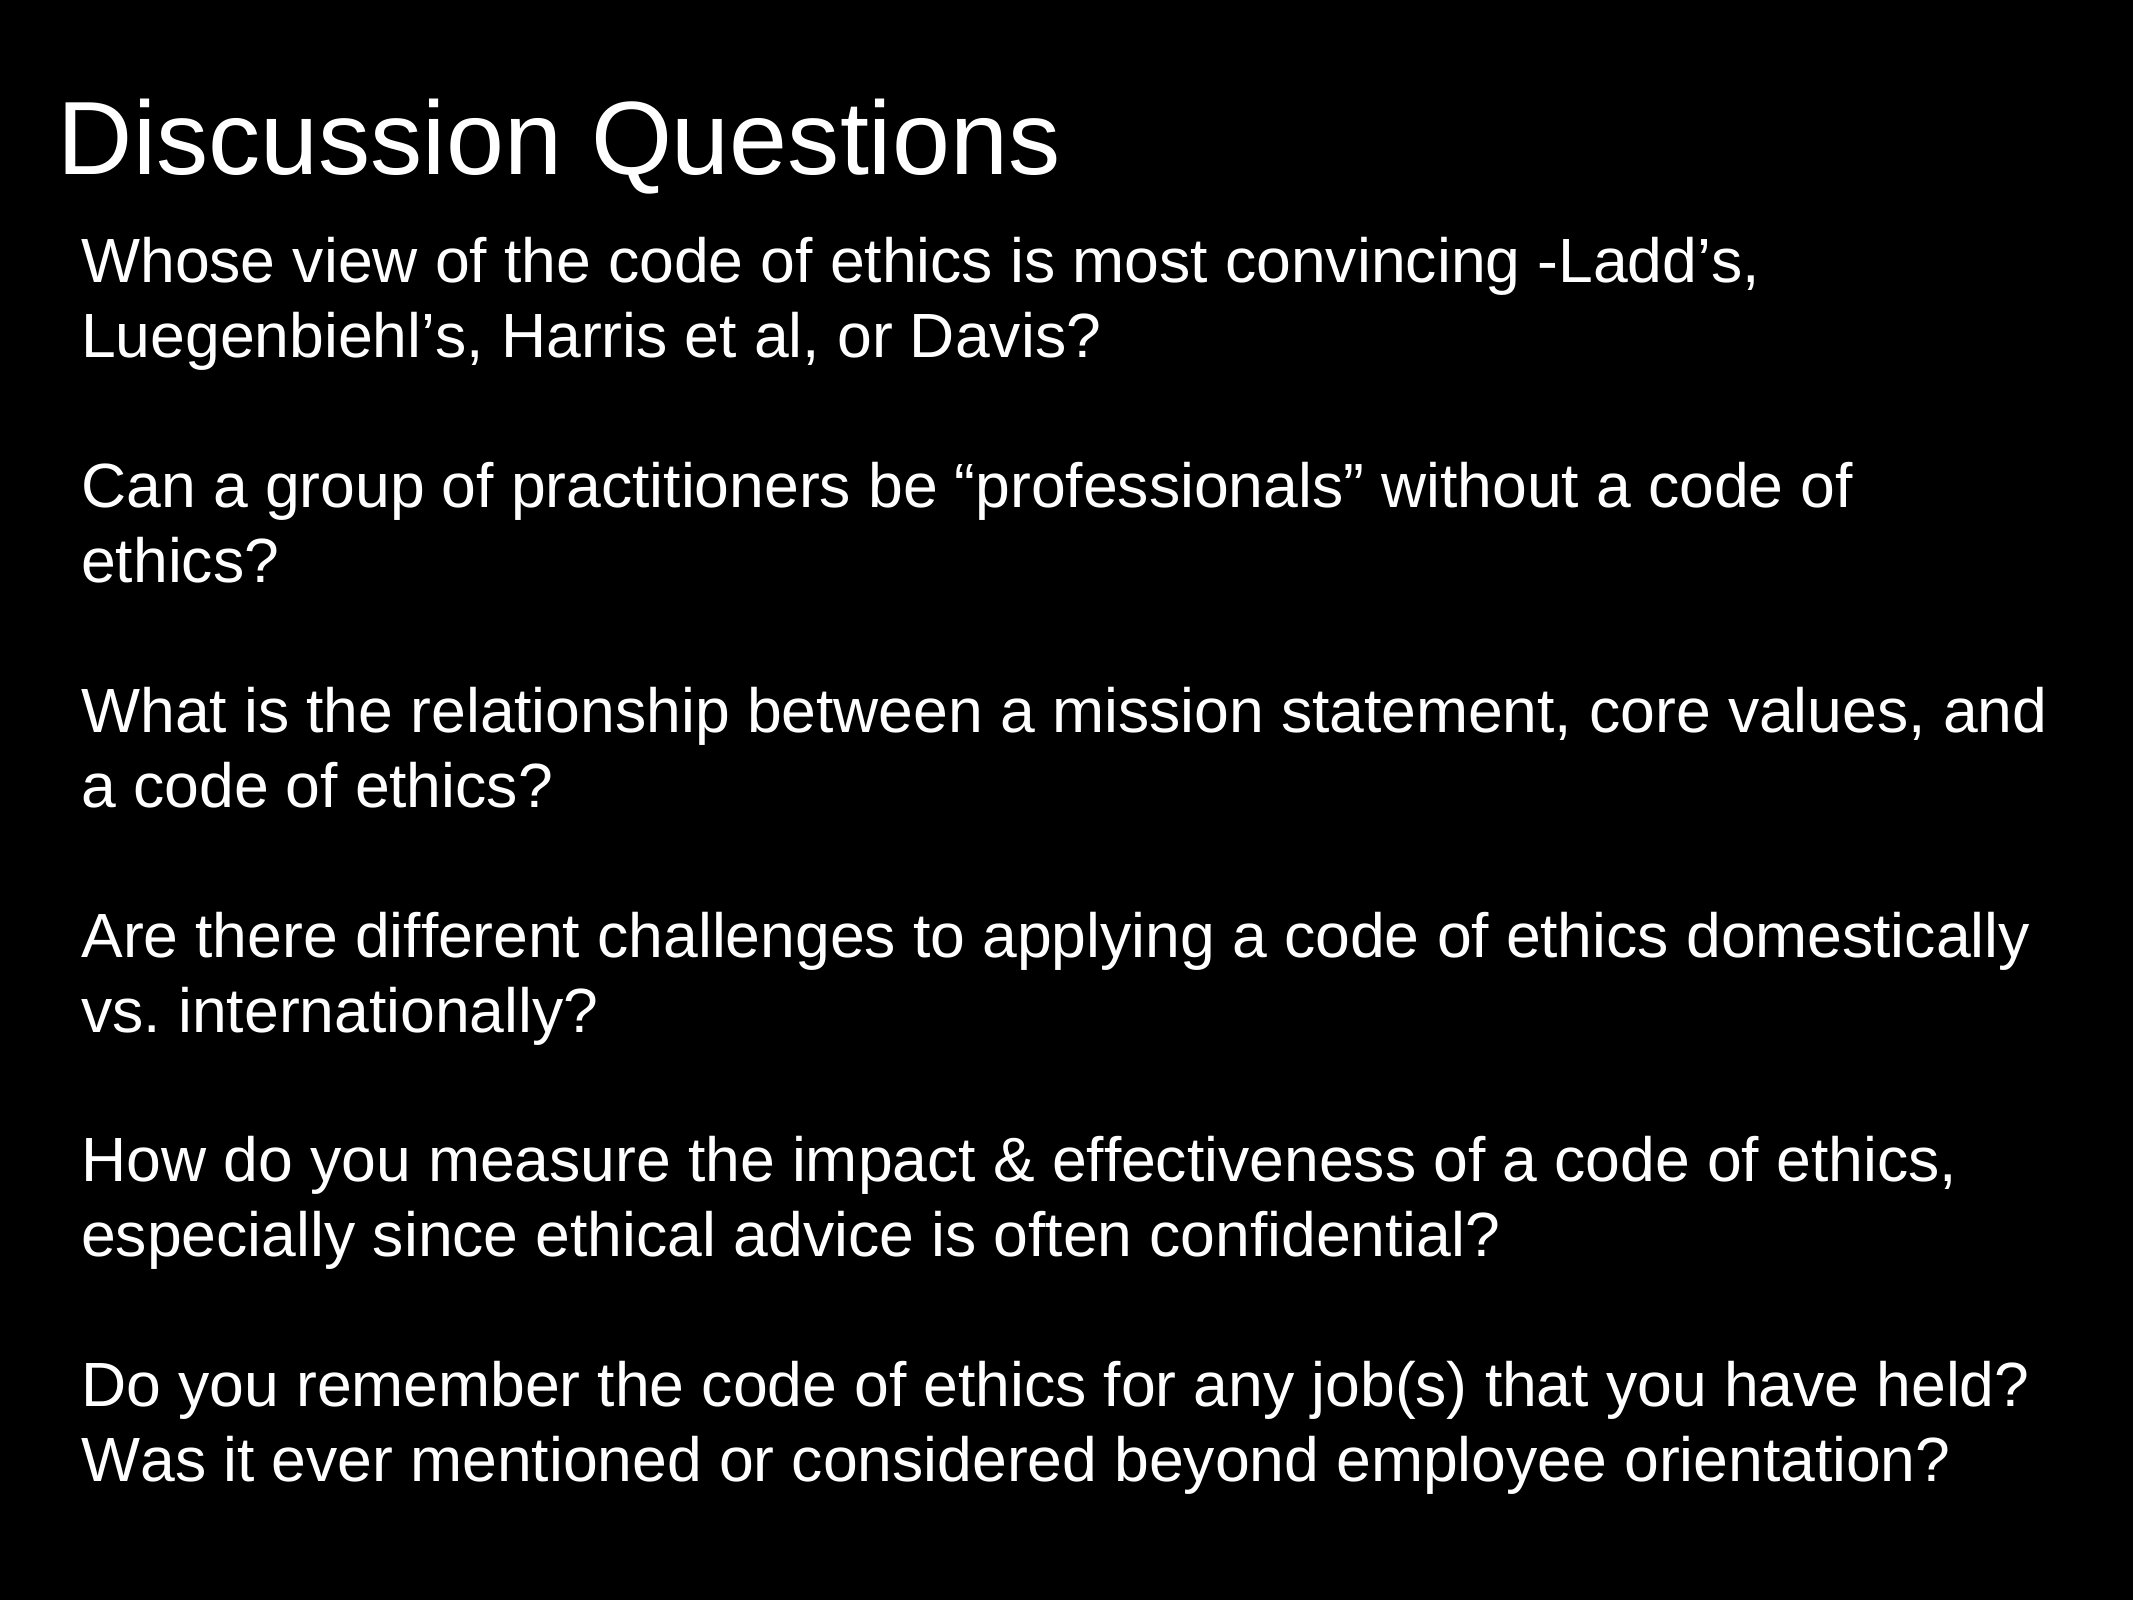

Discussion Questions
Whose view of the code of ethics is most convincing -Ladd’s, Luegenbiehl’s, Harris et al, or Davis?
Can a group of practitioners be “professionals” without a code of ethics?
What is the relationship between a mission statement, core values, and a code of ethics?
Are there different challenges to applying a code of ethics domestically vs. internationally?
How do you measure the impact & effectiveness of a code of ethics, especially since ethical advice is often confidential?
Do you remember the code of ethics for any job(s) that you have held? Was it ever mentioned or considered beyond employee orientation?